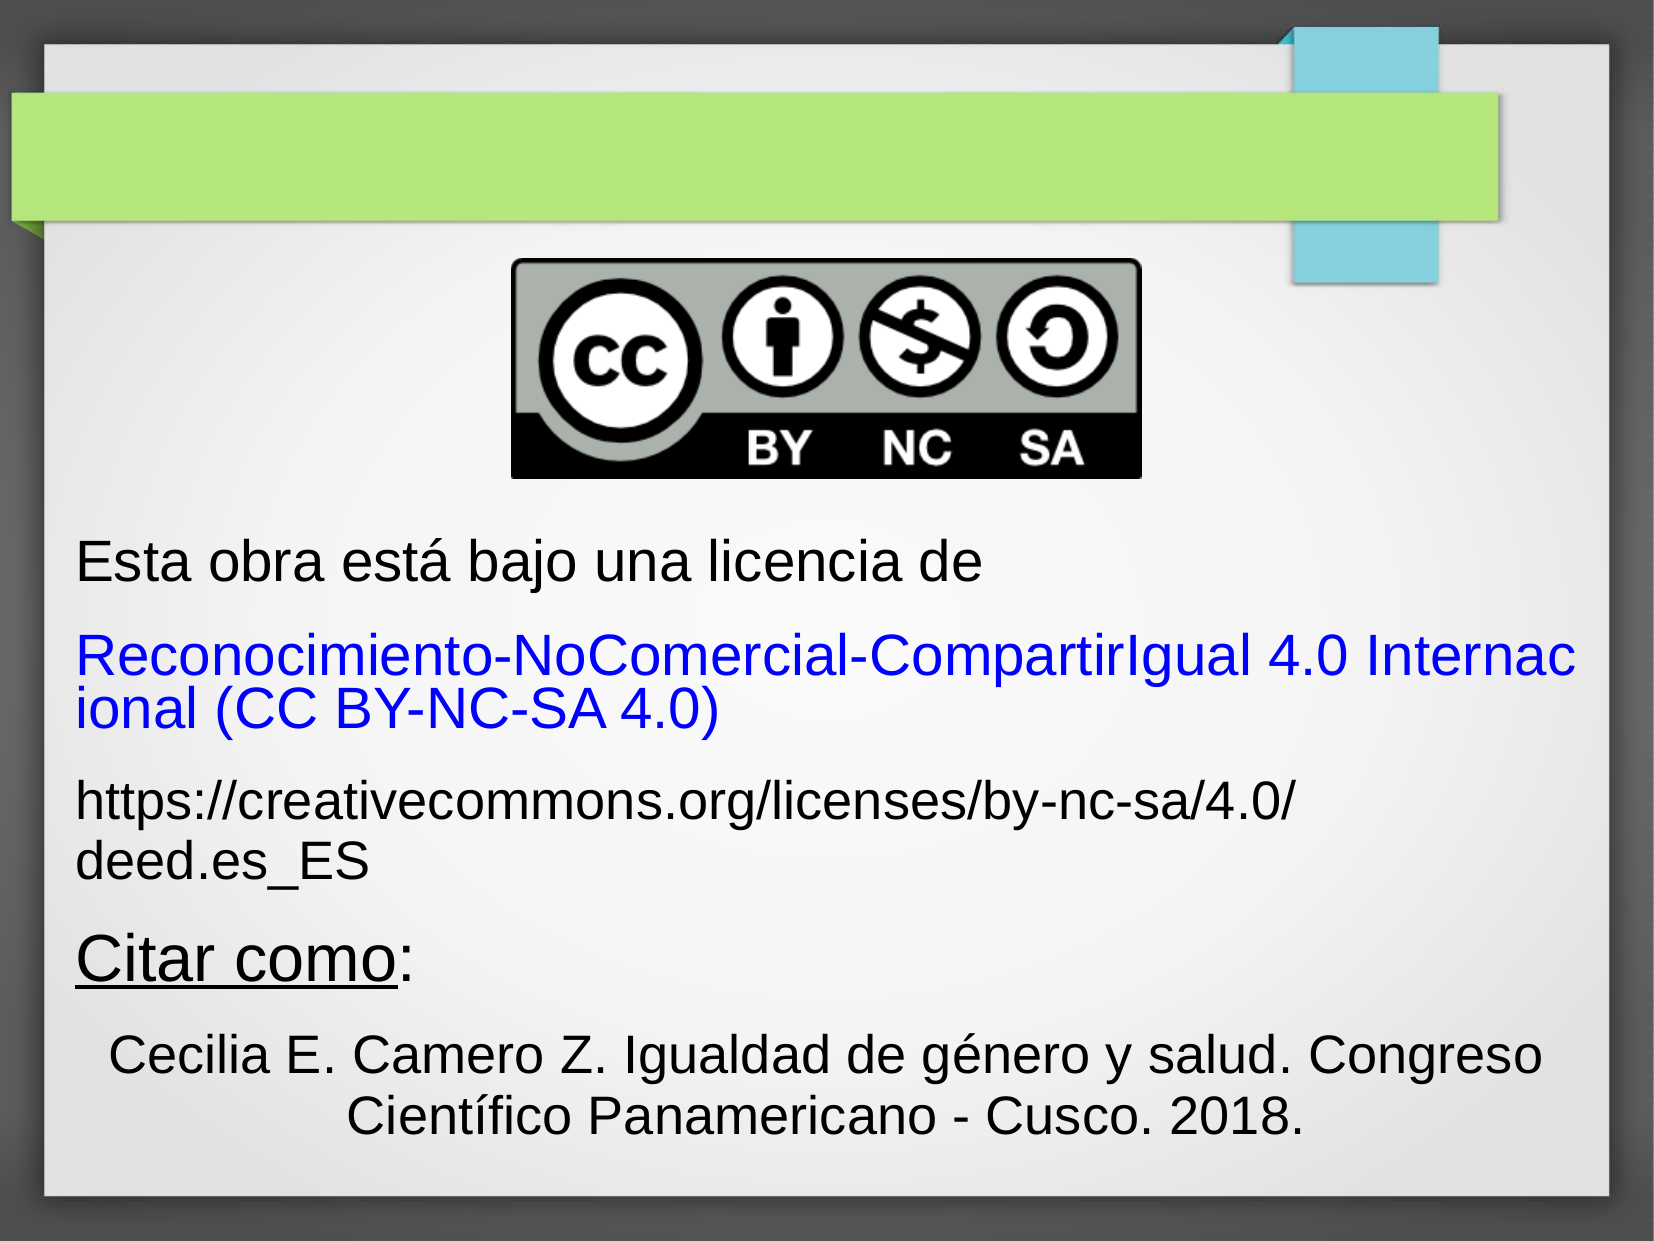

# Esta obra está bajo una licencia de
Reconocimiento-NoComercial-CompartirIgual 4.0 Internacional (CC BY-NC-SA 4.0)
https://creativecommons.org/licenses/by-nc-sa/4.0/deed.es_ES
Citar como:
Cecilia E. Camero Z. Igualdad de género y salud. Congreso Científico Panamericano - Cusco. 2018.